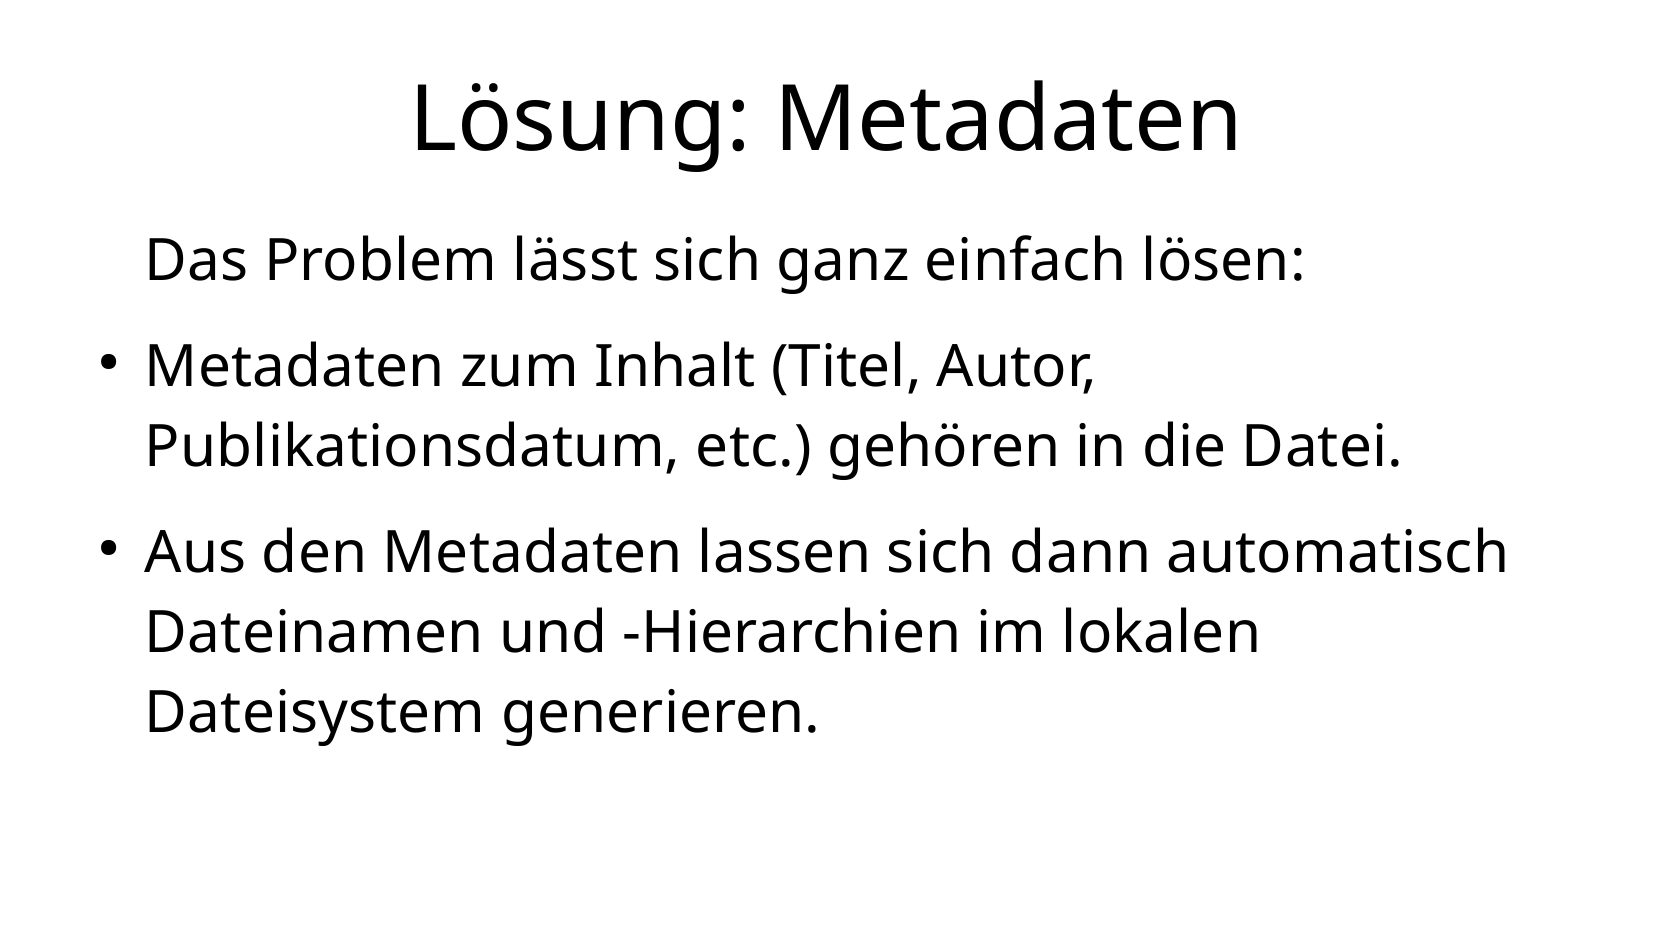

# Lösung: Metadaten
Das Problem lässt sich ganz einfach lösen:
Metadaten zum Inhalt (Titel, Autor, Publikationsdatum, etc.) gehören in die Datei.
Aus den Metadaten lassen sich dann automatisch Dateinamen und -Hierarchien im lokalen Dateisystem generieren.